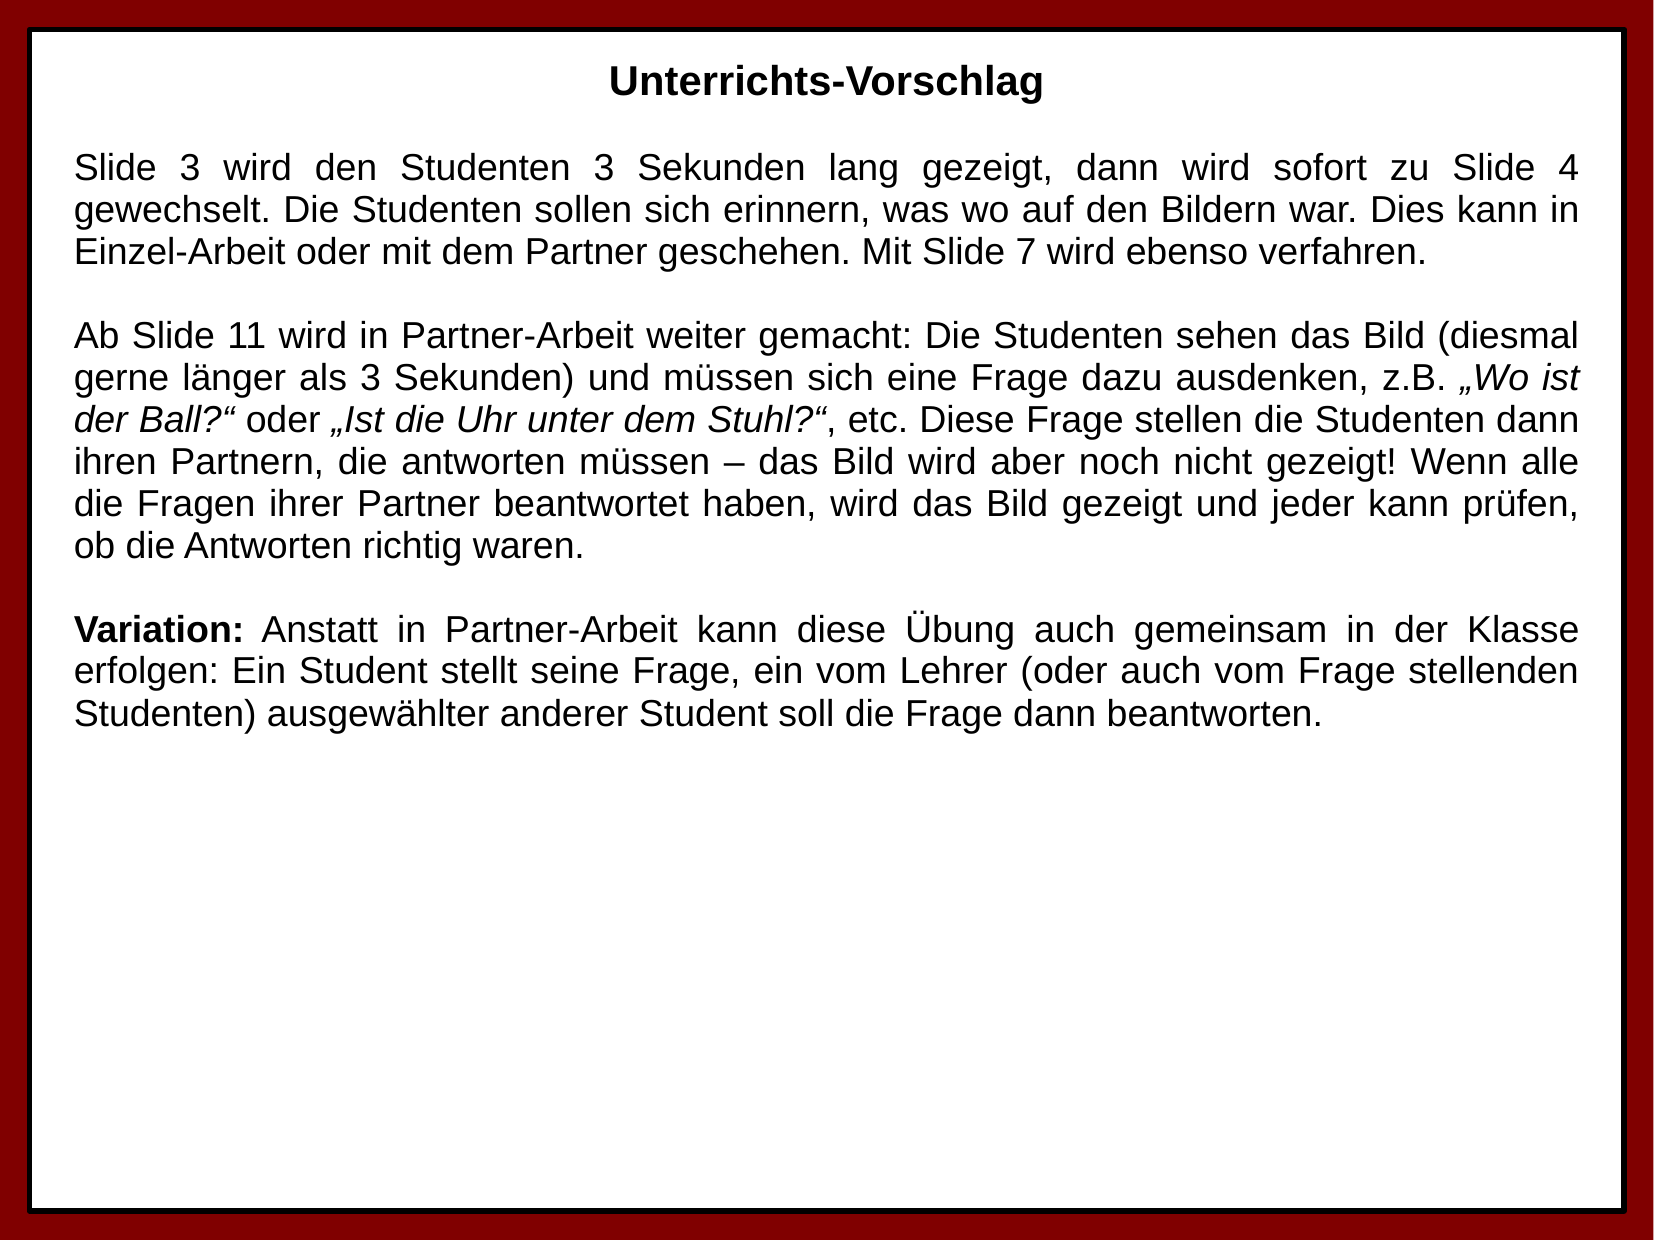

Unterrichts-Vorschlag
Slide 3 wird den Studenten 3 Sekunden lang gezeigt, dann wird sofort zu Slide 4 gewechselt. Die Studenten sollen sich erinnern, was wo auf den Bildern war. Dies kann in Einzel-Arbeit oder mit dem Partner geschehen. Mit Slide 7 wird ebenso verfahren.
Ab Slide 11 wird in Partner-Arbeit weiter gemacht: Die Studenten sehen das Bild (diesmal gerne länger als 3 Sekunden) und müssen sich eine Frage dazu ausdenken, z.B. „Wo ist der Ball?“ oder „Ist die Uhr unter dem Stuhl?“, etc. Diese Frage stellen die Studenten dann ihren Partnern, die antworten müssen – das Bild wird aber noch nicht gezeigt! Wenn alle die Fragen ihrer Partner beantwortet haben, wird das Bild gezeigt und jeder kann prüfen, ob die Antworten richtig waren.
Variation: Anstatt in Partner-Arbeit kann diese Übung auch gemeinsam in der Klasse erfolgen: Ein Student stellt seine Frage, ein vom Lehrer (oder auch vom Frage stellenden Studenten) ausgewählter anderer Student soll die Frage dann beantworten.